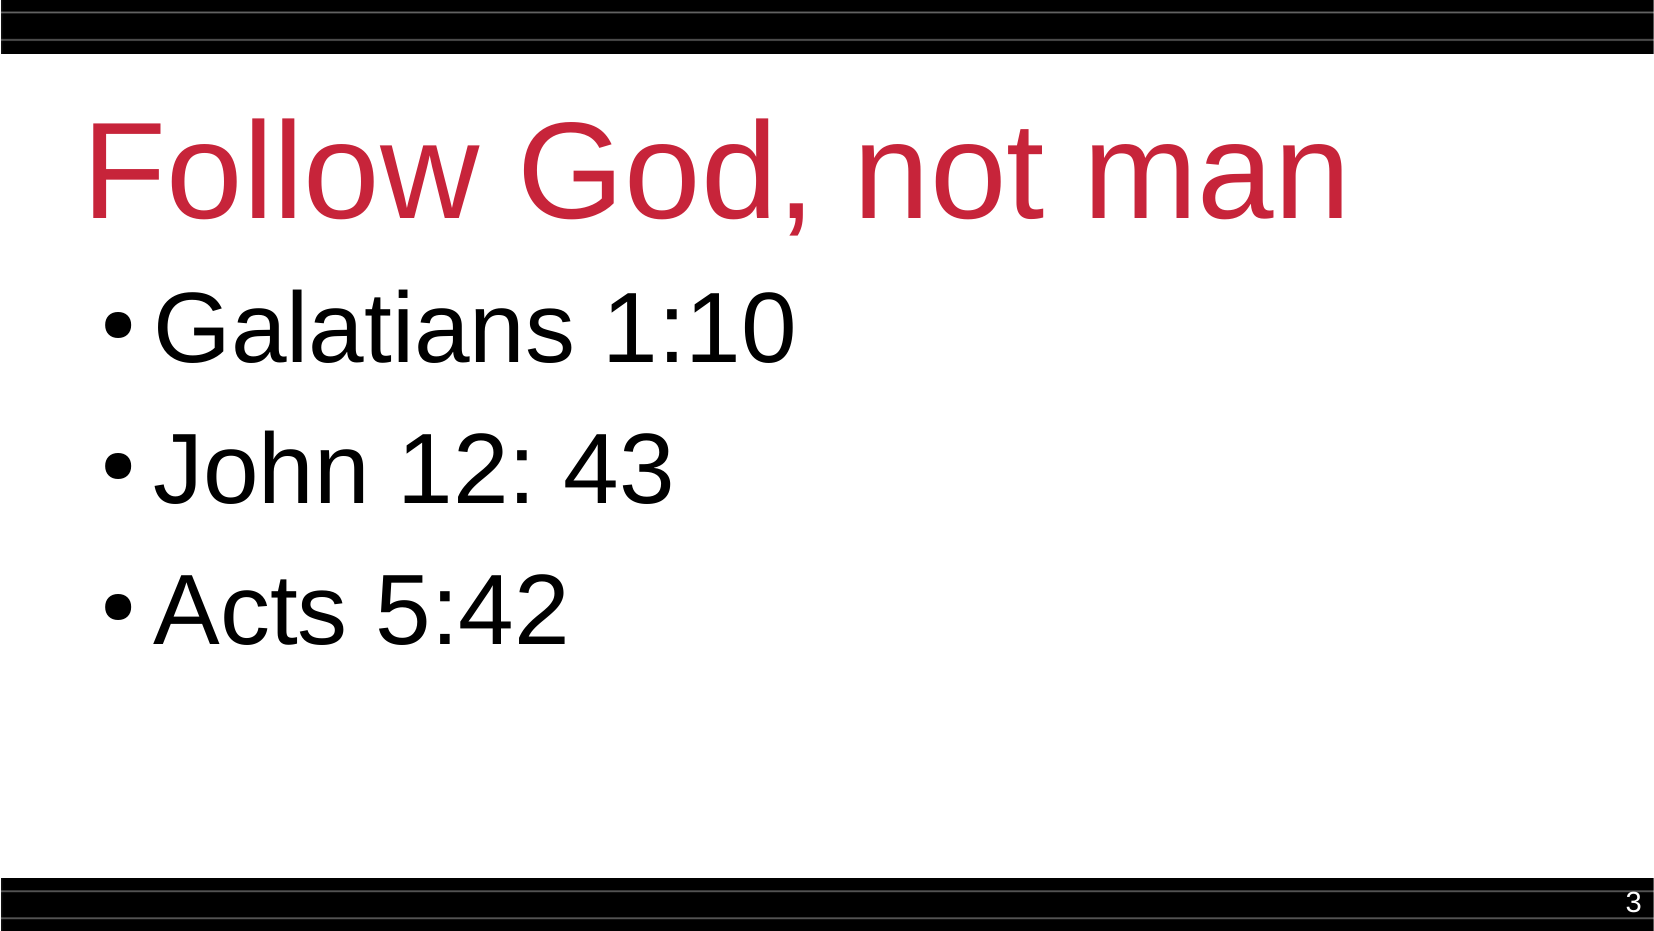

# Follow God, not man
Galatians 1:10
John 12: 43
Acts 5:42